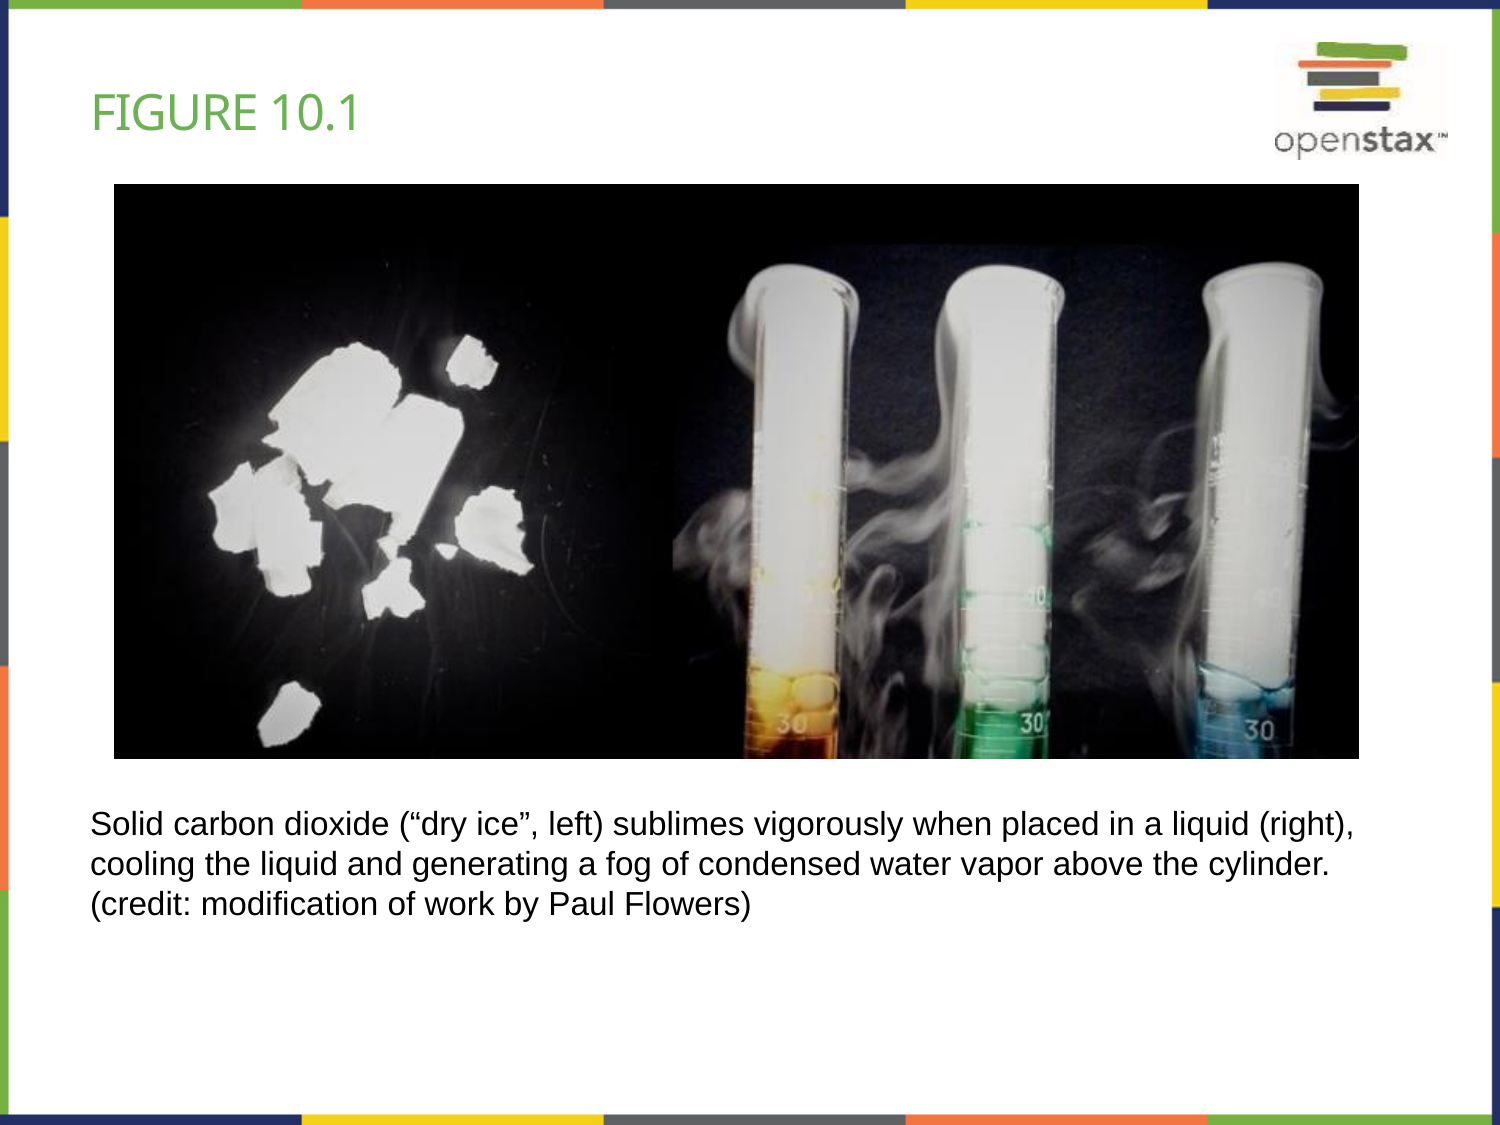

# Figure 10.1
Solid carbon dioxide (“dry ice”, left) sublimes vigorously when placed in a liquid (right), cooling the liquid and generating a fog of condensed water vapor above the cylinder. (credit: modification of work by Paul Flowers)